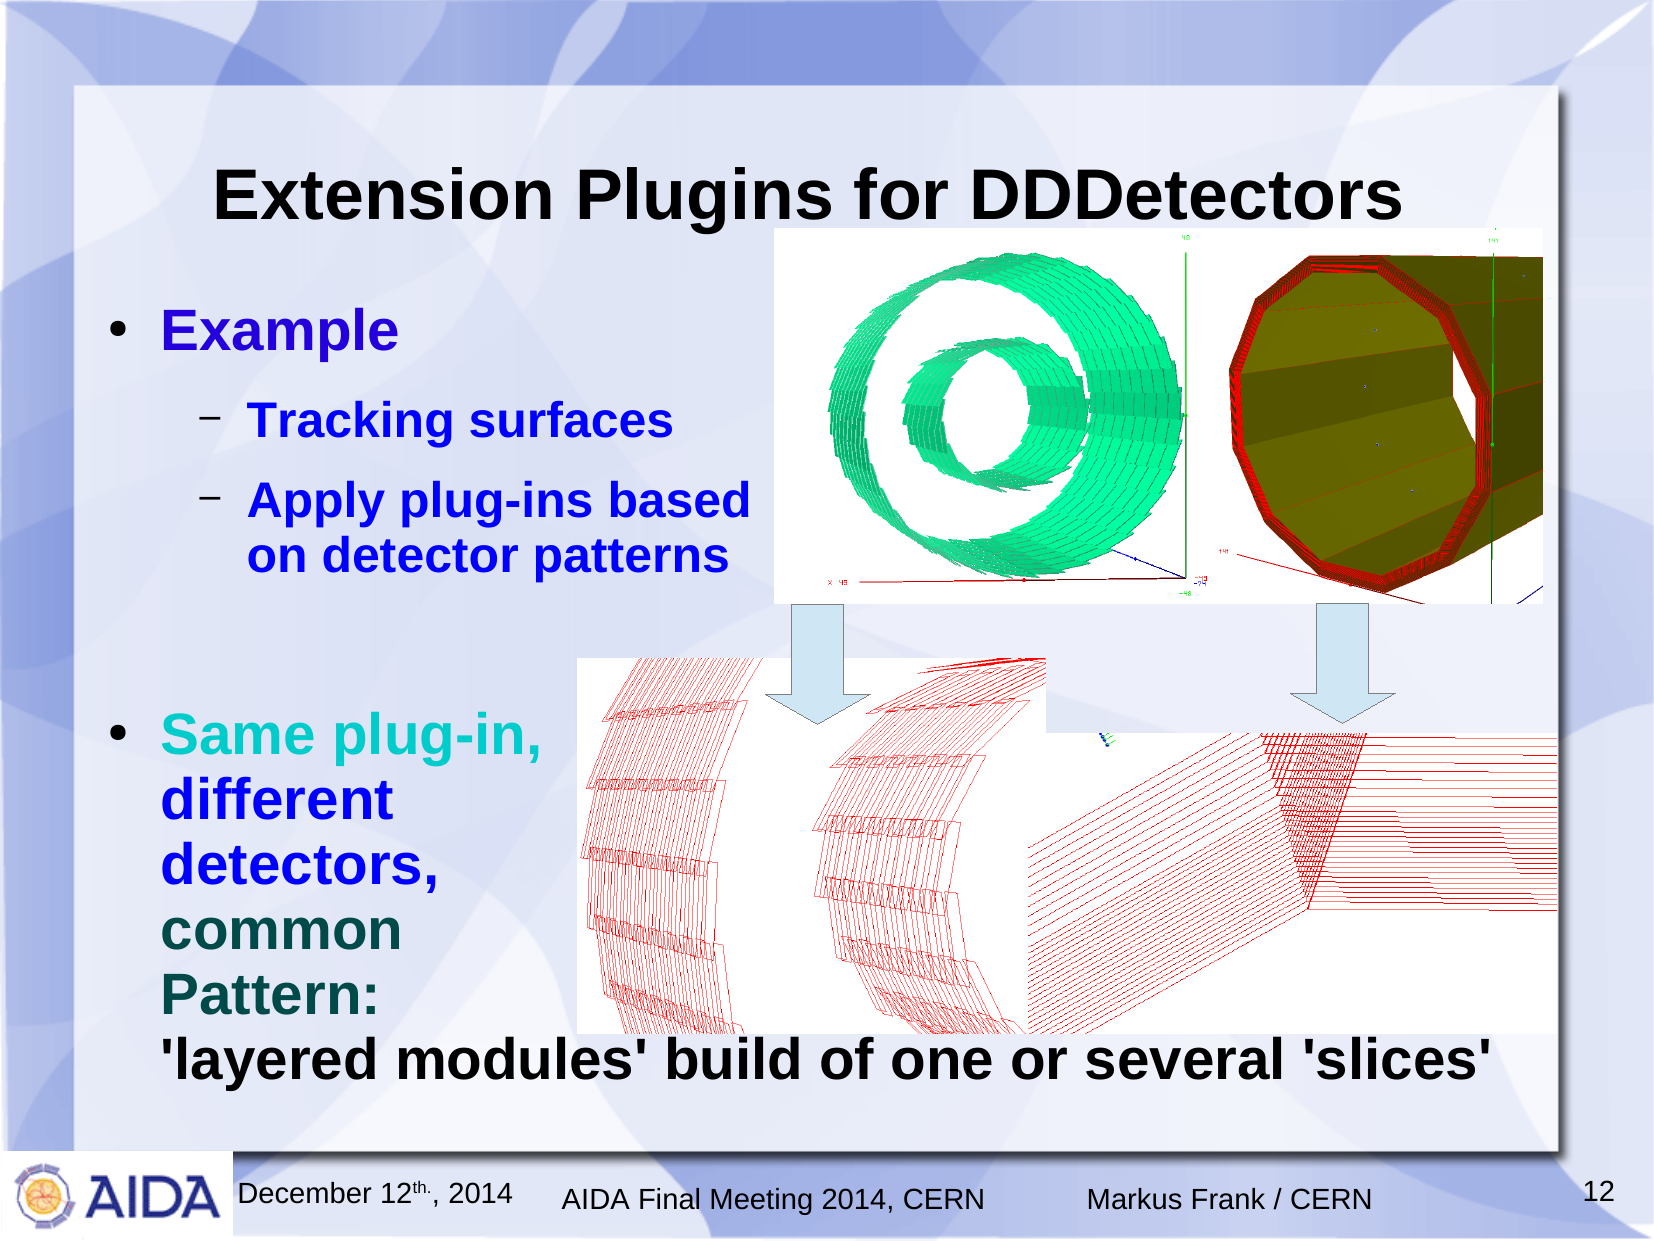

# Extension Plugins for DDDetectors
Example
Tracking surfaces
Apply plug-ins based
on detector patterns
Same plug-in,
different
detectors,
common
Pattern:
'layered modules' build of one or several 'slices'
12
February, 4th. 2014
CLIC Workshop at CERN, Markus Frank / CERN